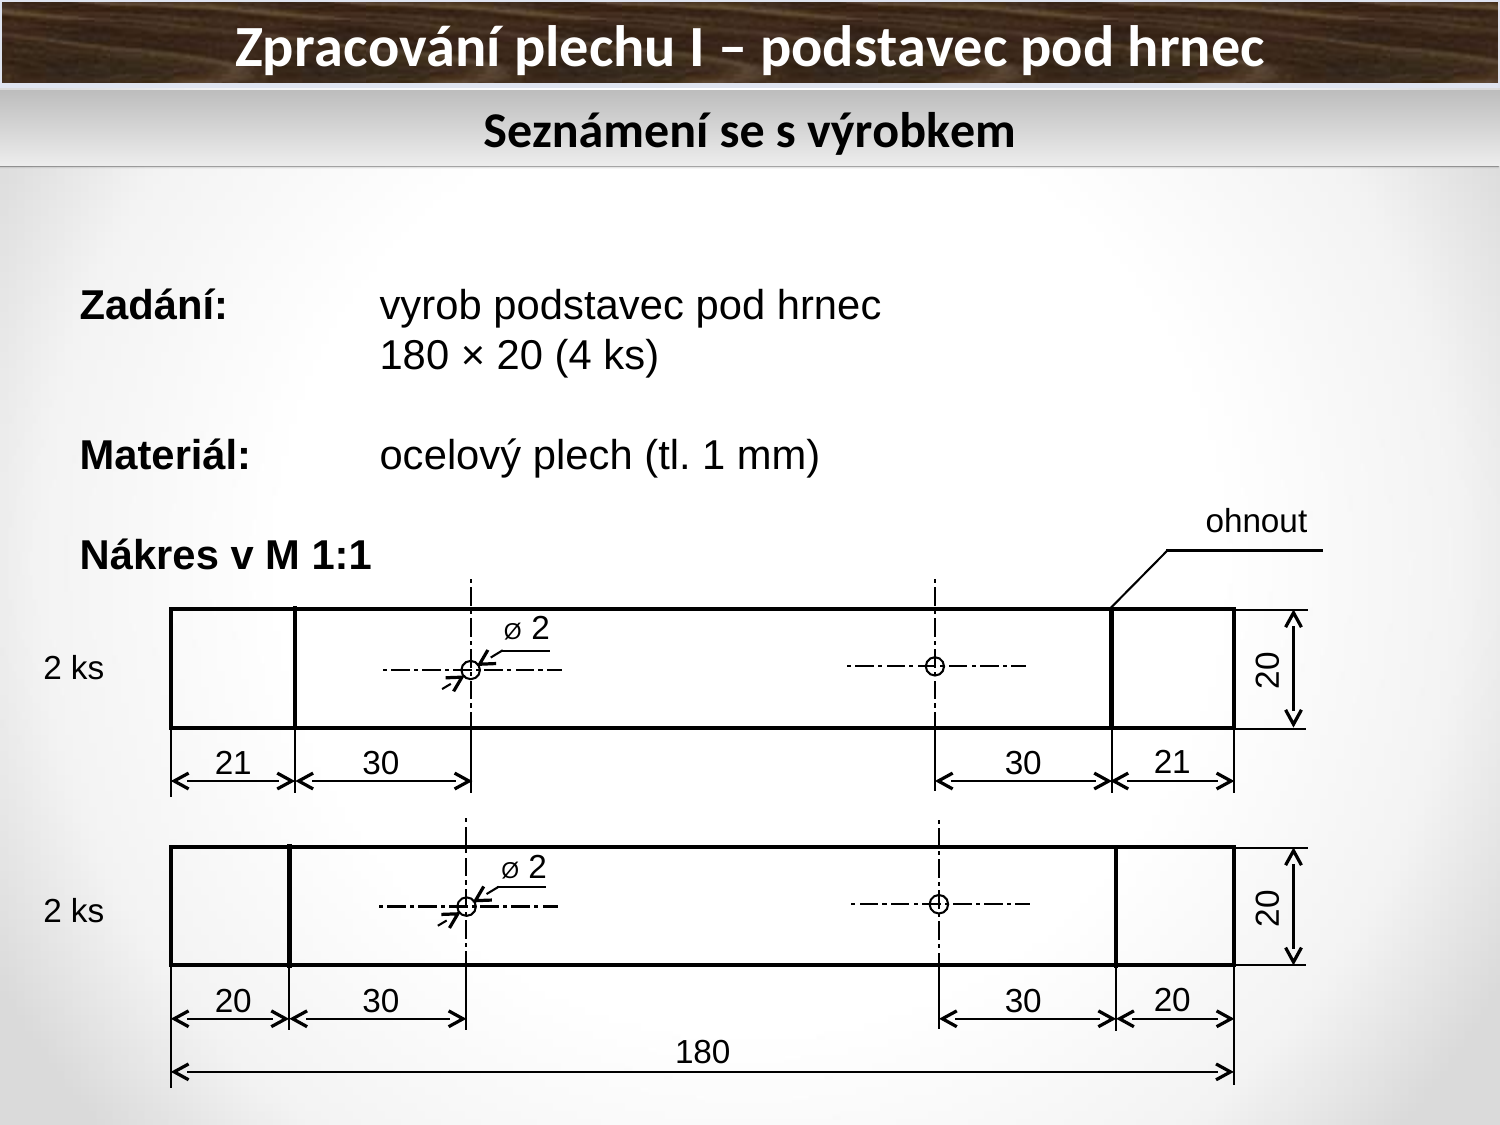

Zpracování plechu I – podstavec pod hrnec
Seznámení se s výrobkem
Zadání:		vyrob podstavec pod hrnec
			180 × 20 (4 ks)
Materiál: 	ocelový plech (tl. 1 mm)
Nákres v M 1:1
ohnout
Ø 2
2 ks
20
21
21
30
30
Ø 2
2 ks
20
20
20
30
30
180